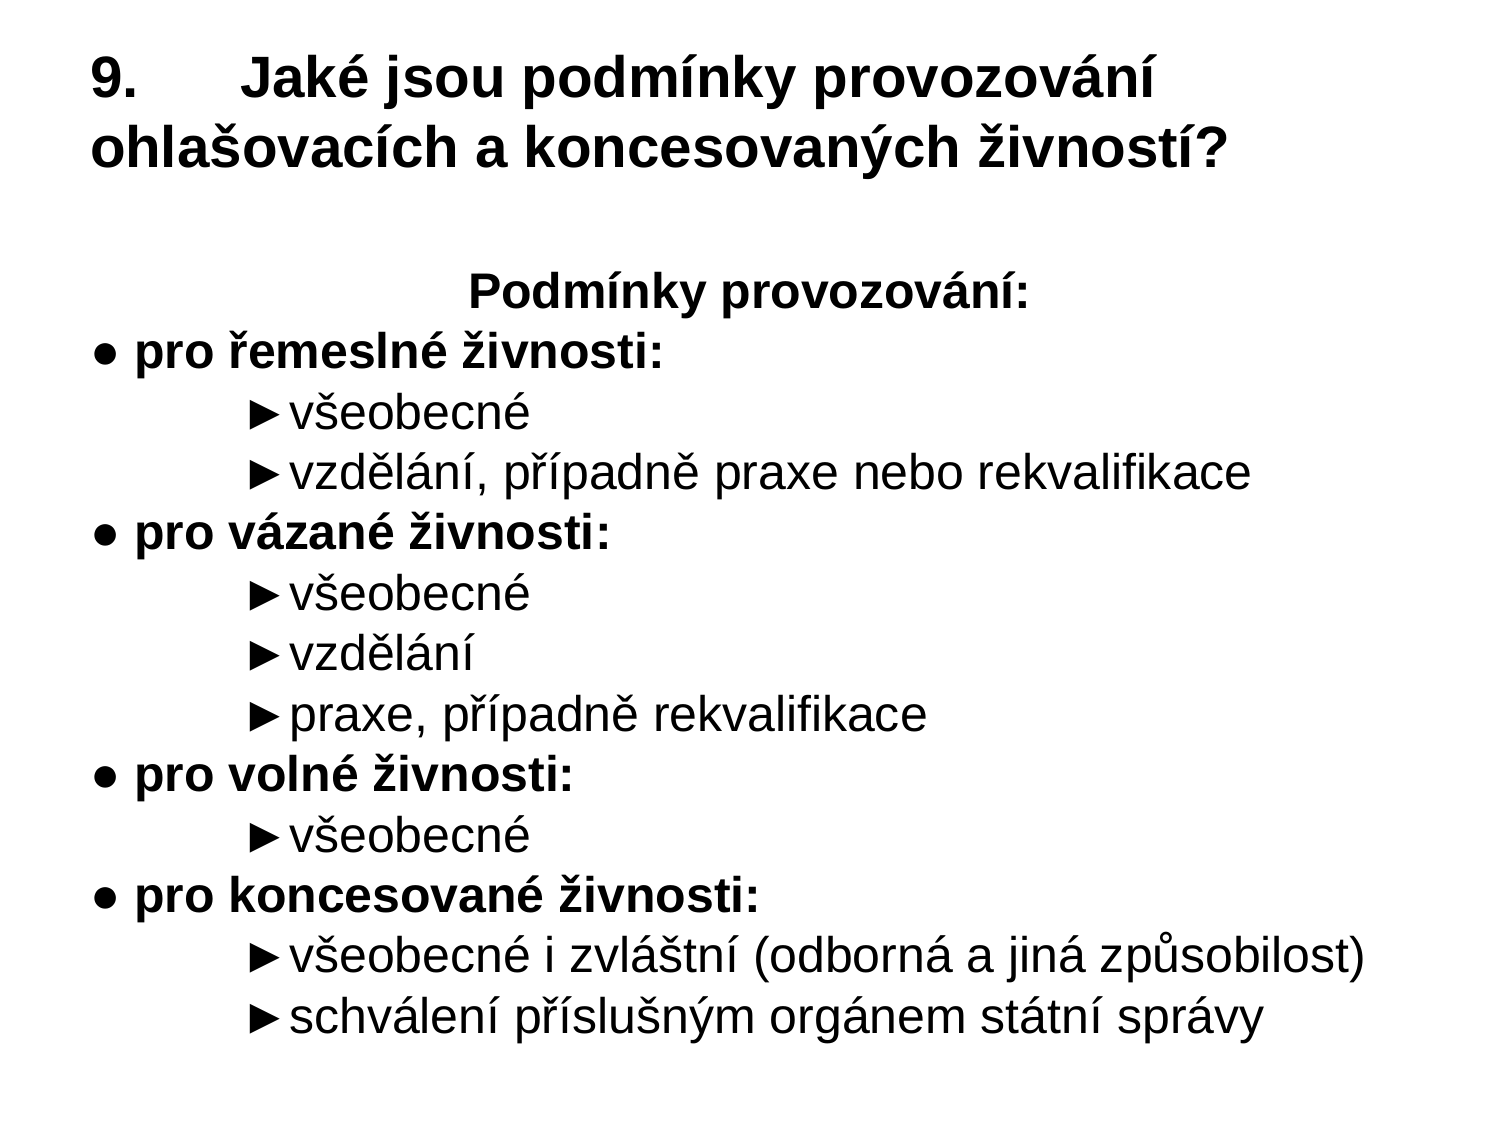

# 9.	Jaké jsou podmínky provozování 	ohlašovacích a koncesovaných živností?
Podmínky provozování:
● pro řemeslné živnosti:
		►všeobecné
		►vzdělání, případně praxe nebo rekvalifikace
● pro vázané živnosti:
		►všeobecné
		►vzdělání
		►praxe, případně rekvalifikace
● pro volné živnosti:
		►všeobecné
● pro koncesované živnosti:
		►všeobecné i zvláštní (odborná a jiná způsobilost)
		►schválení příslušným orgánem státní správy